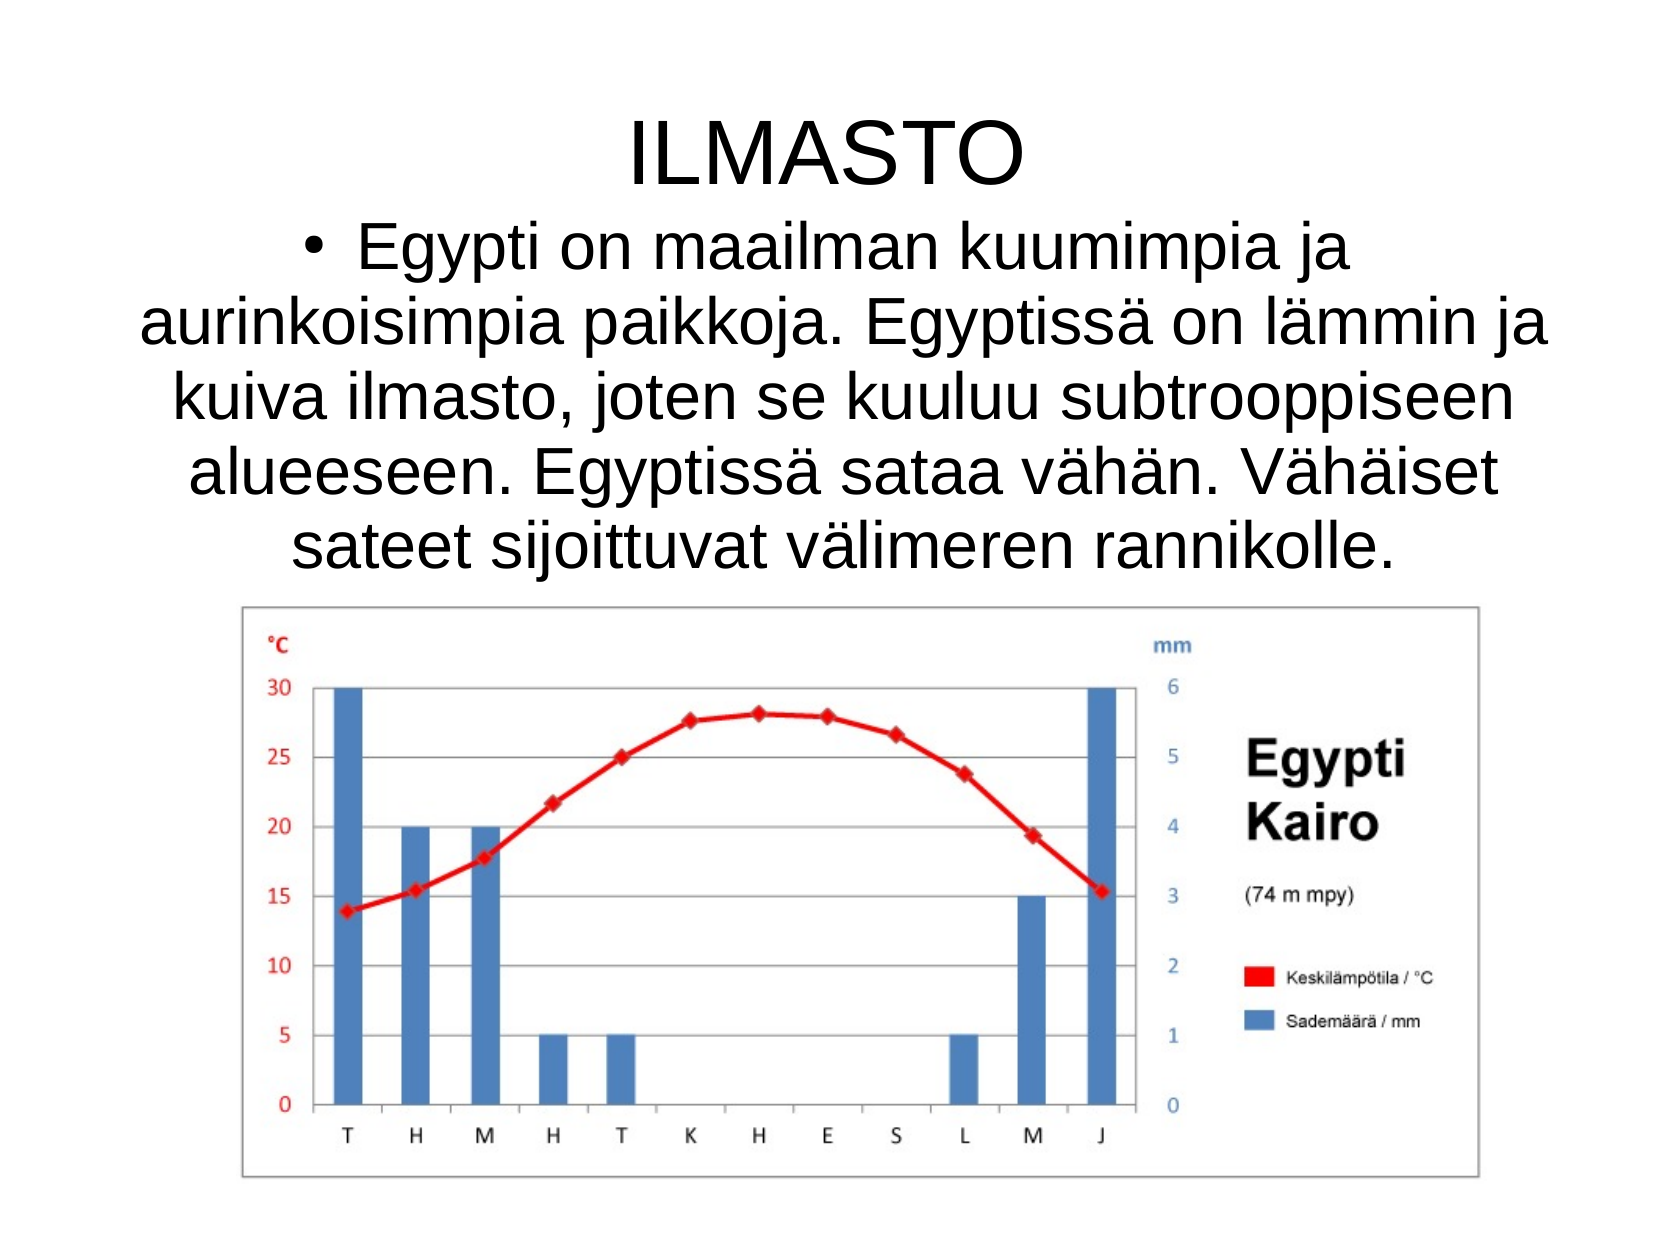

Egypti on maailman kuumimpia ja aurinkoisimpia paikkoja. Egyptissä on lämmin ja kuiva ilmasto, joten se kuuluu subtrooppiseen alueeseen. Egyptissä sataa vähän. Vähäiset sateet sijoittuvat välimeren rannikolle.
# ILMASTO